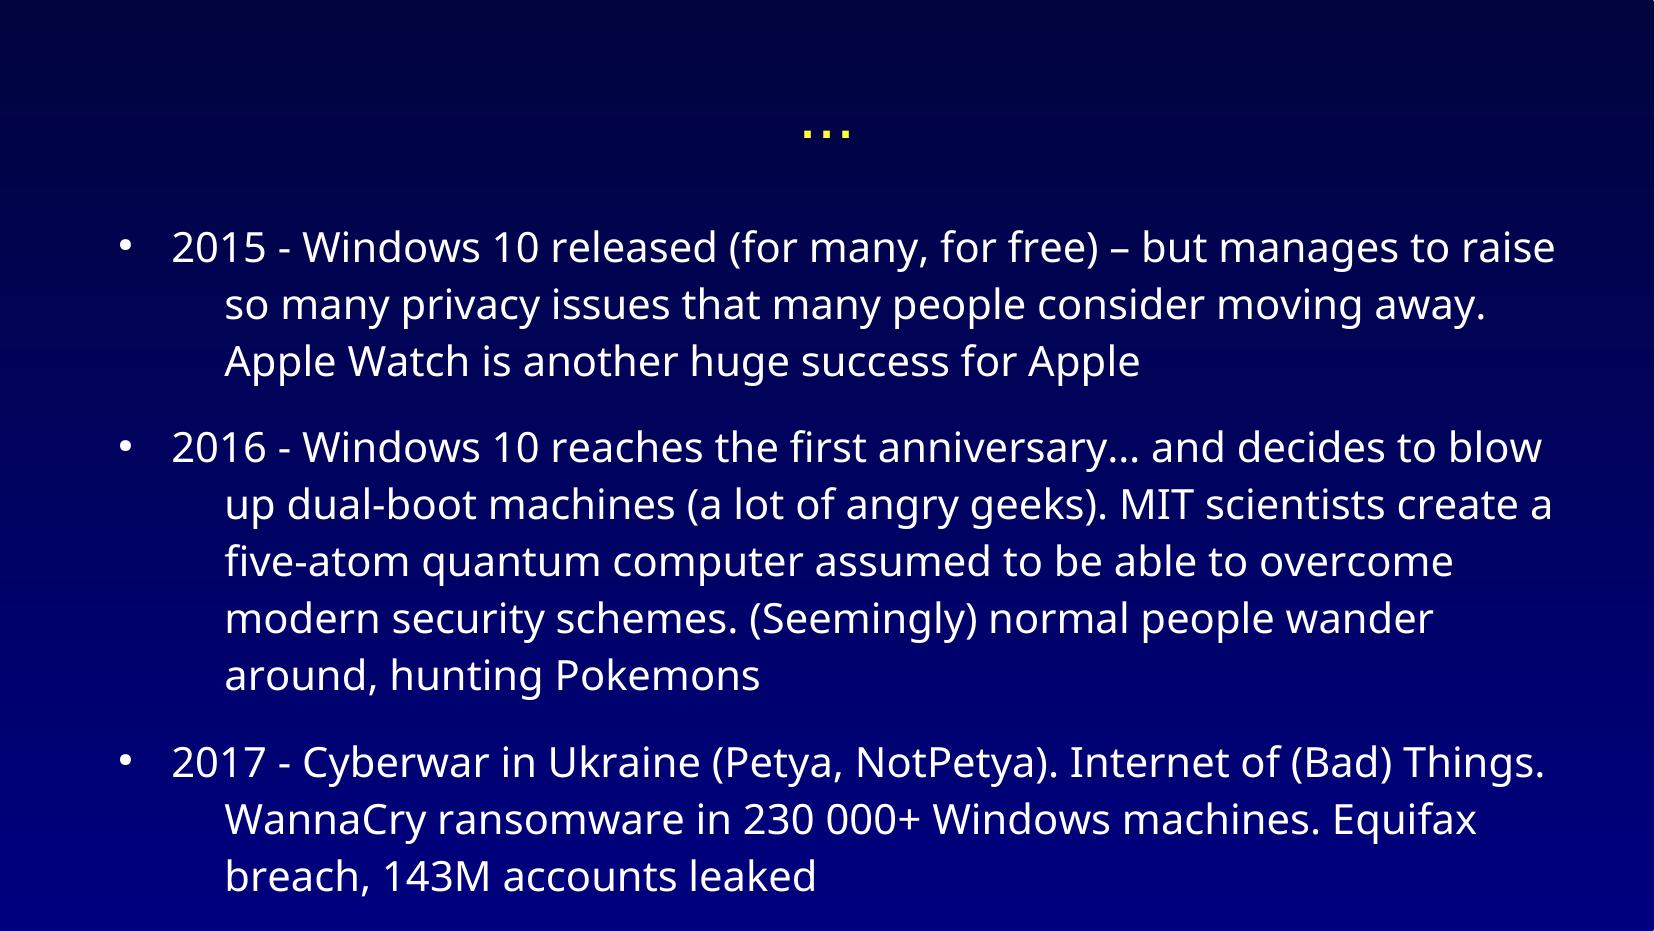

# ...
2015 - Windows 10 released (for many, for free) – but manages to raise so many privacy issues that many people consider moving away. Apple Watch is another huge success for Apple
2016 - Windows 10 reaches the first anniversary… and decides to blow up dual-boot machines (a lot of angry geeks). MIT scientists create a five-atom quantum computer assumed to be able to overcome modern security schemes. (Seemingly) normal people wander around, hunting Pokemons
2017 - Cyberwar in Ukraine (Petya, NotPetya). Internet of (Bad) Things. WannaCry ransomware in 230 000+ Windows machines. Equifax breach, 143M accounts leaked